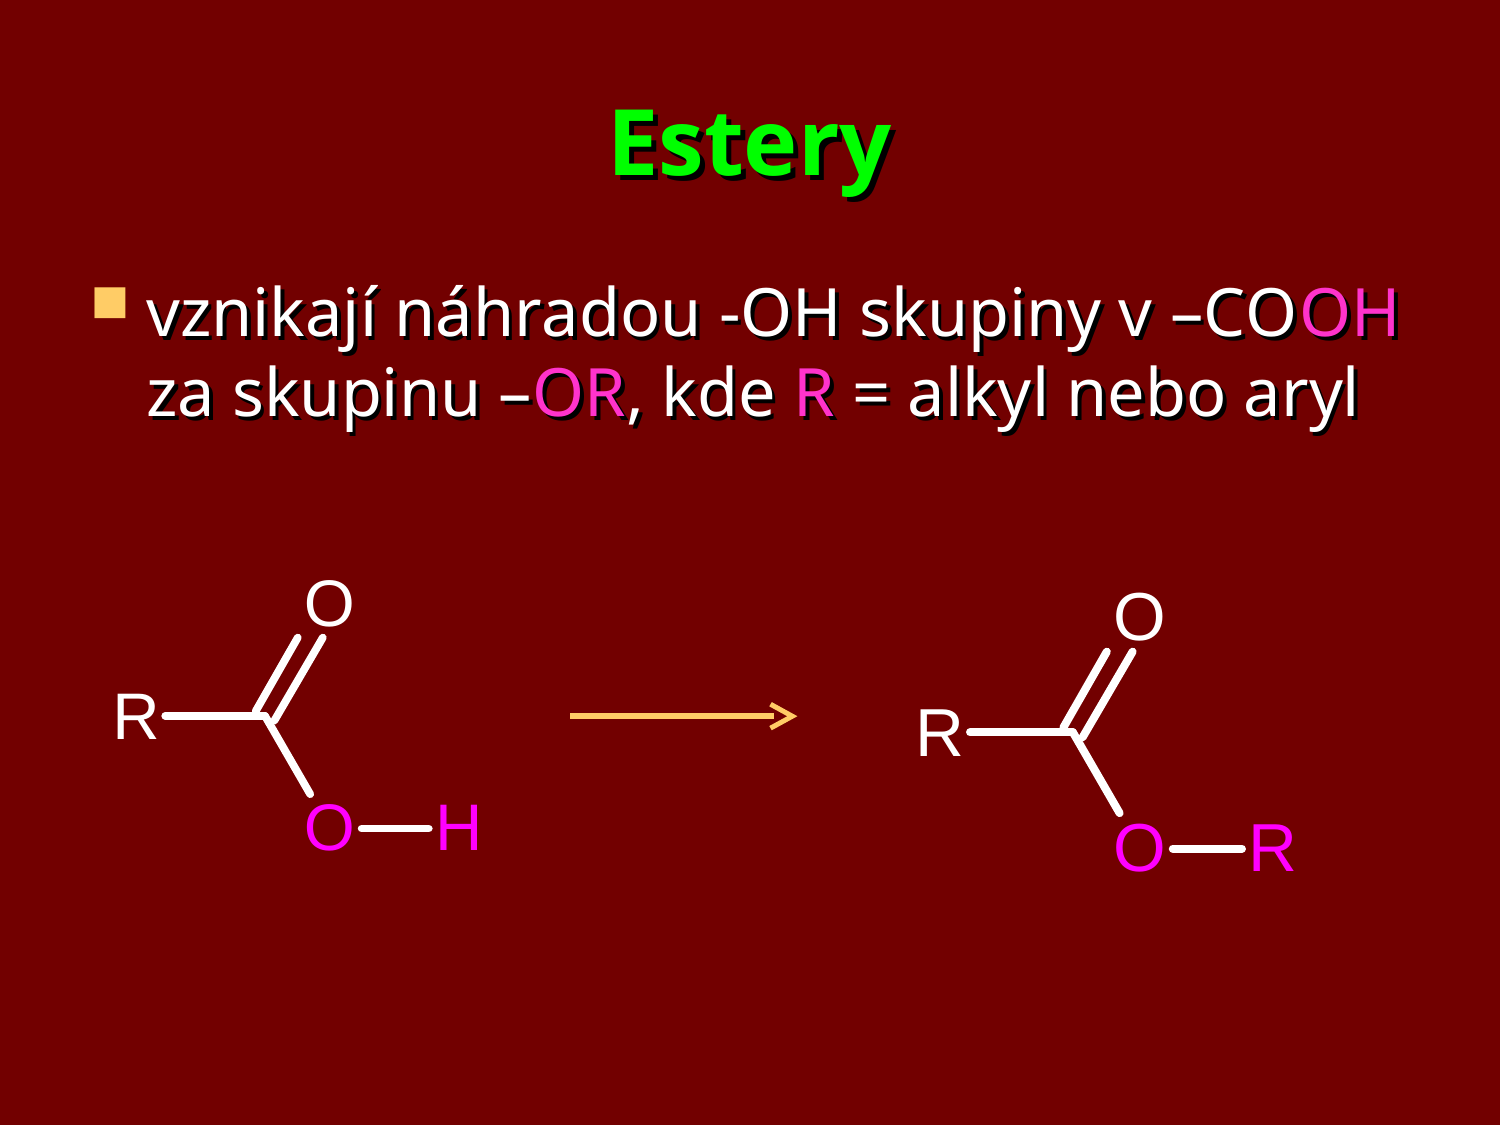

# Estery
vznikají náhradou -OH skupiny v –COOH za skupinu –OR, kde R = alkyl nebo aryl